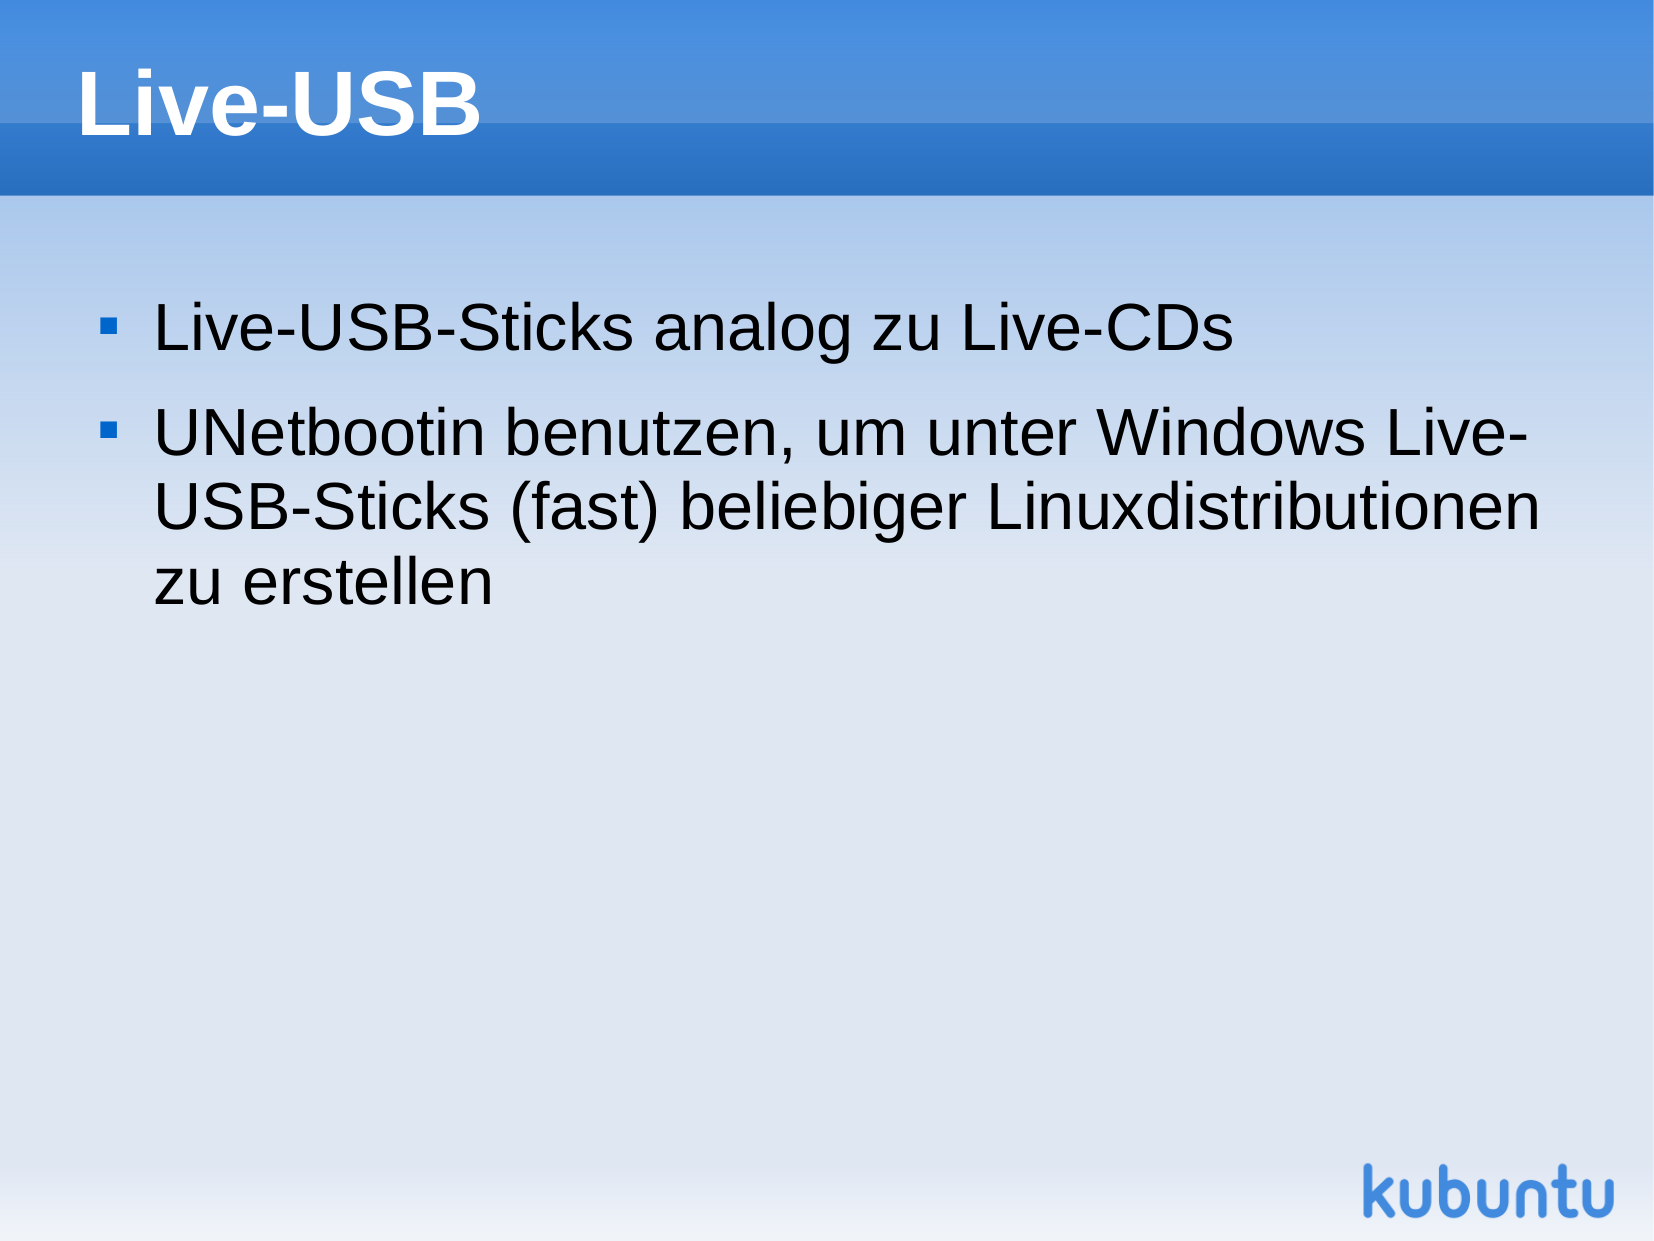

# Live-USB
Live-USB-Sticks analog zu Live-CDs
UNetbootin benutzen, um unter Windows Live-USB-Sticks (fast) beliebiger Linuxdistributionen zu erstellen